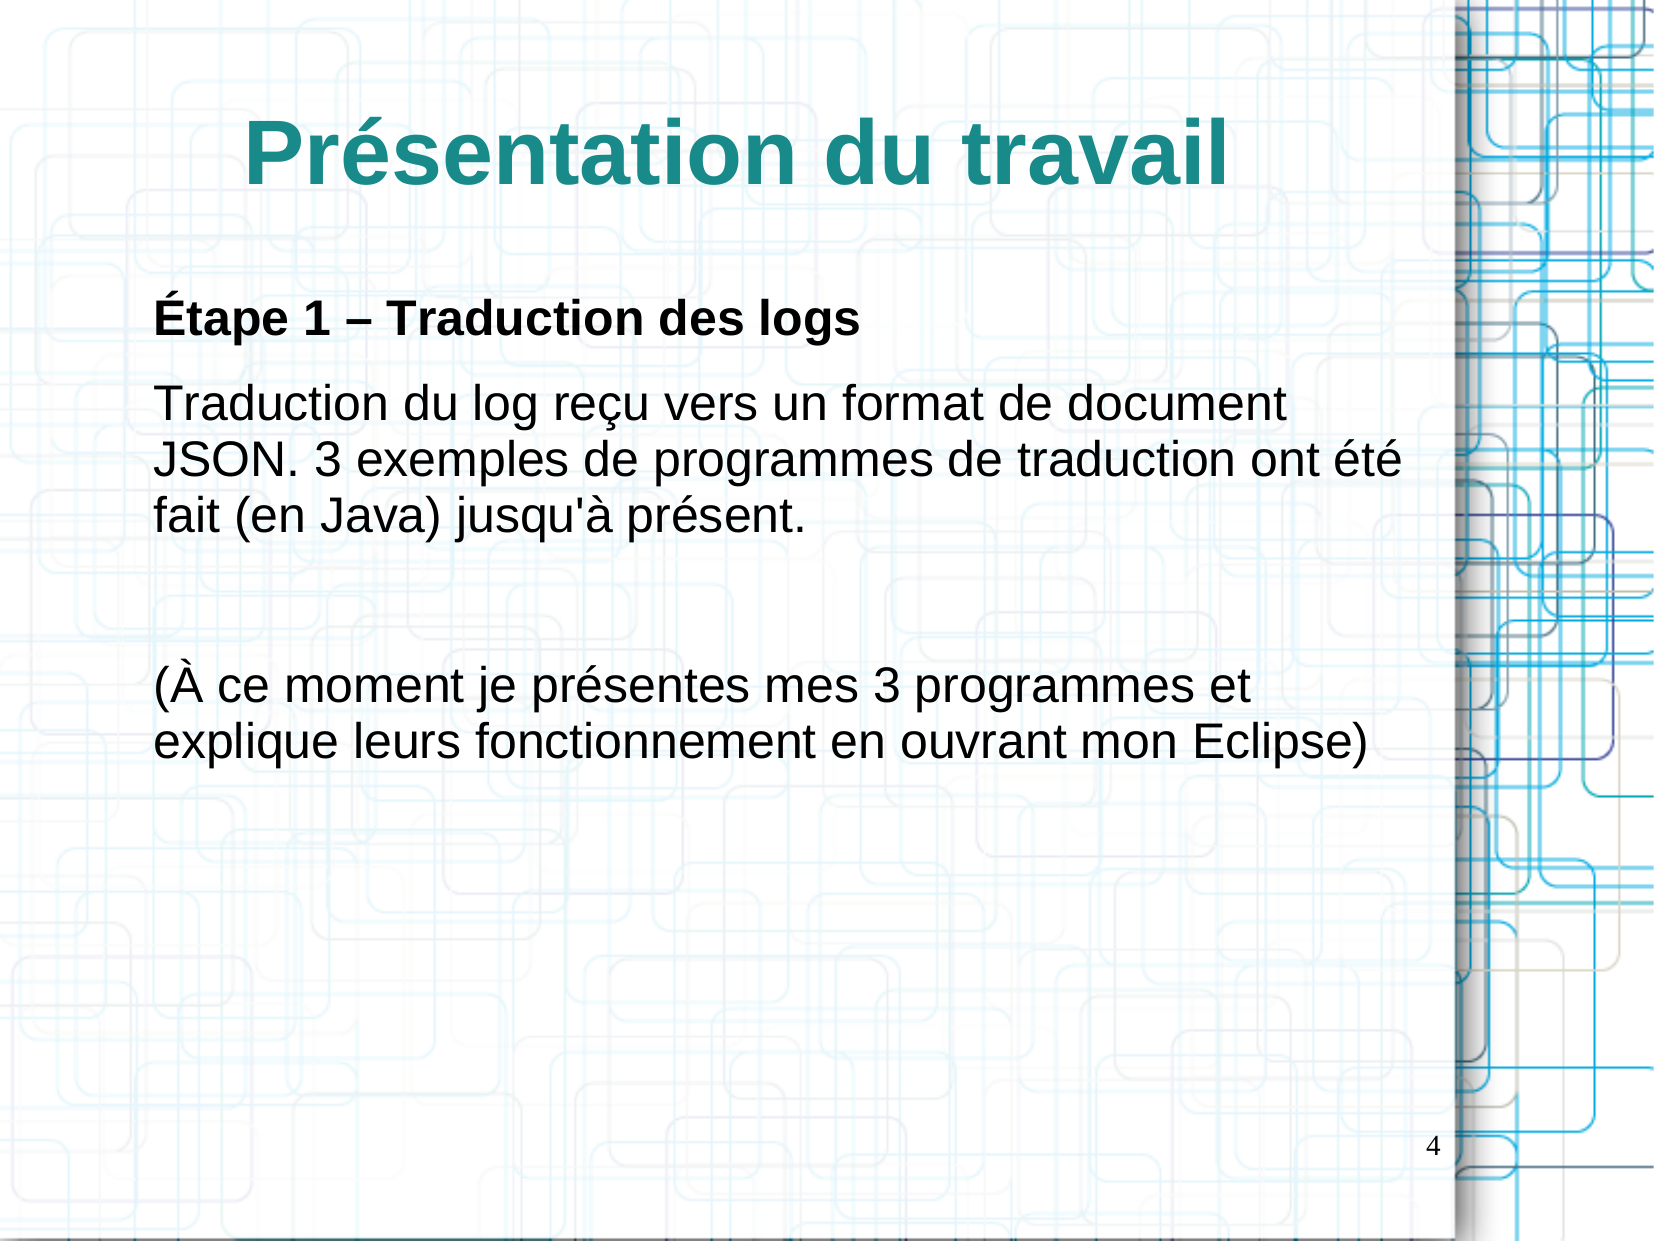

# Présentation du travail
Étape 1 – Traduction des logs
Traduction du log reçu vers un format de document JSON. 3 exemples de programmes de traduction ont été fait (en Java) jusqu'à présent.
(À ce moment je présentes mes 3 programmes et explique leurs fonctionnement en ouvrant mon Eclipse)
4